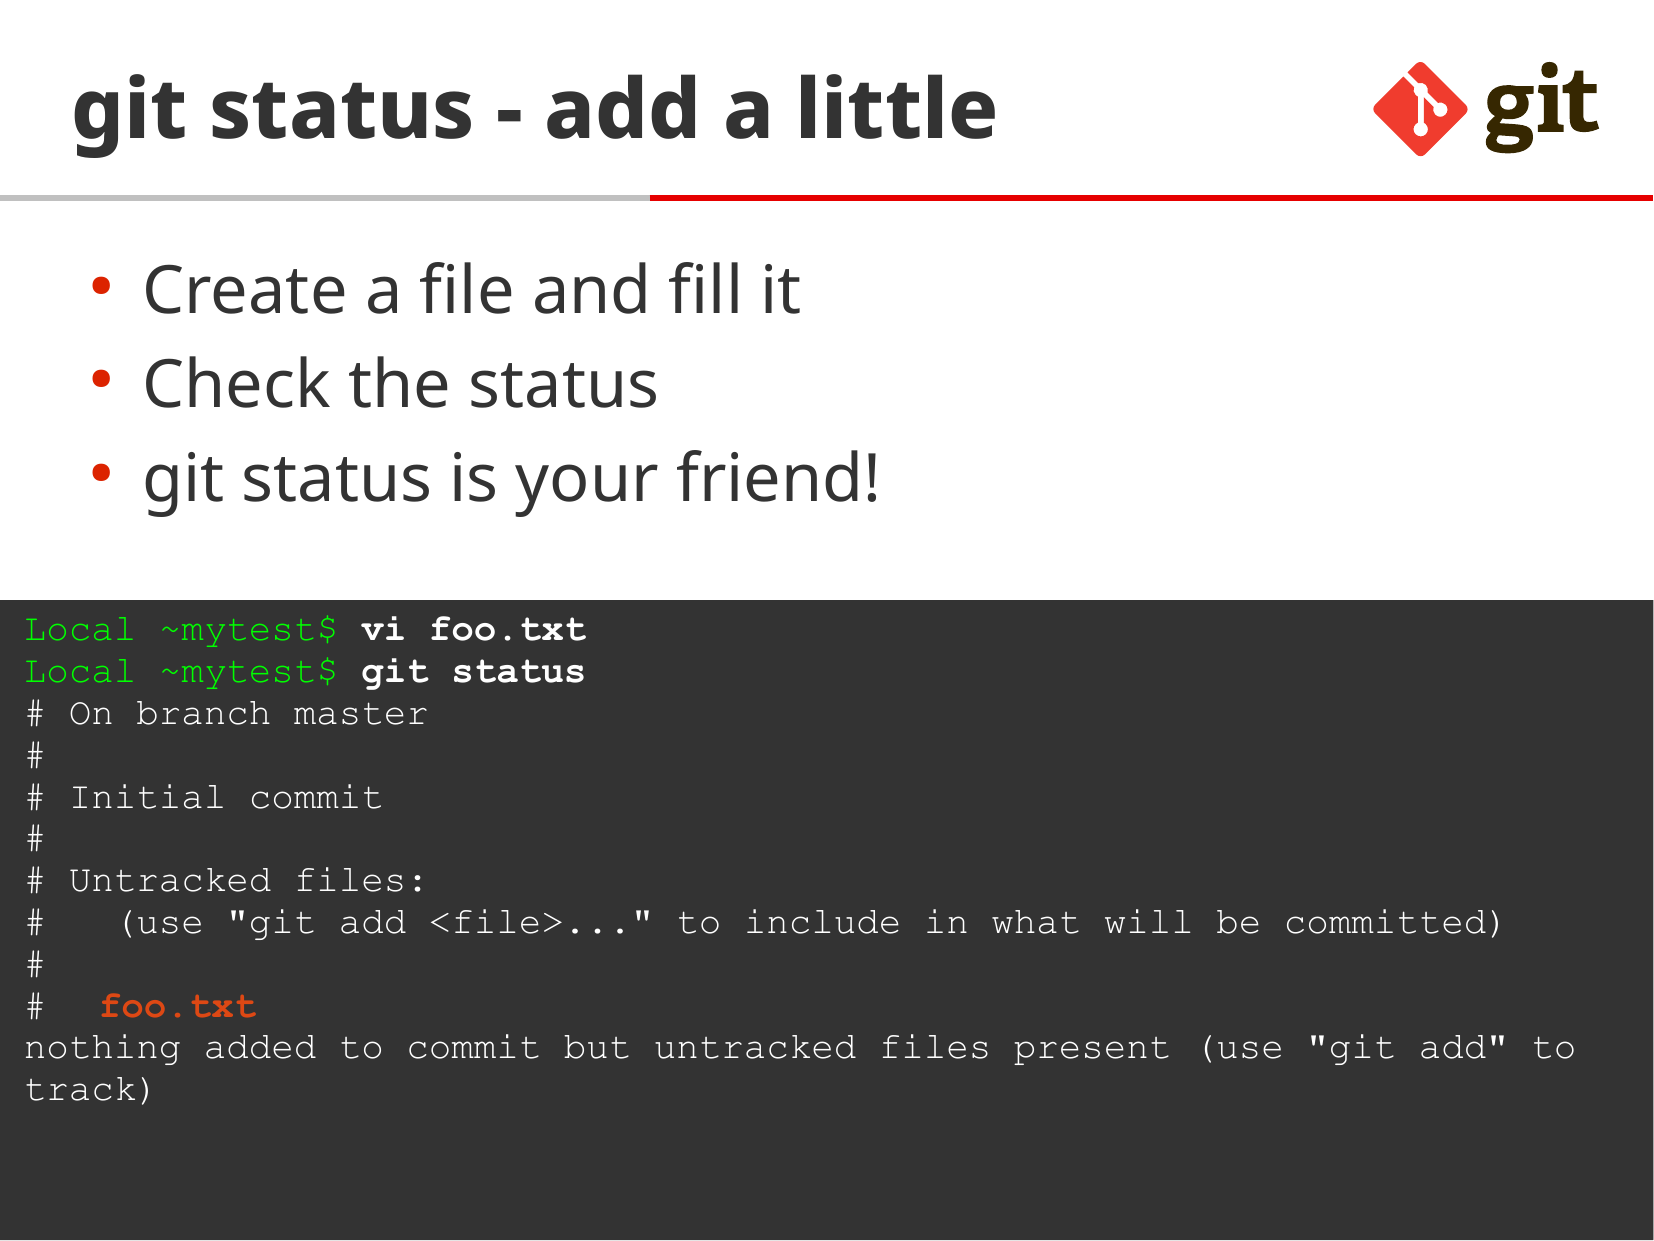

# git status - add a little
Create a file and fill it
Check the status
git status is your friend!
Local ~mytest$ vi foo.txt
Local ~mytest$ git status
# On branch master
#
# Initial commit
#
# Untracked files:
# (use "git add <file>..." to include in what will be committed)
#
#	foo.txt
nothing added to commit but untracked files present (use "git add" to track)
18